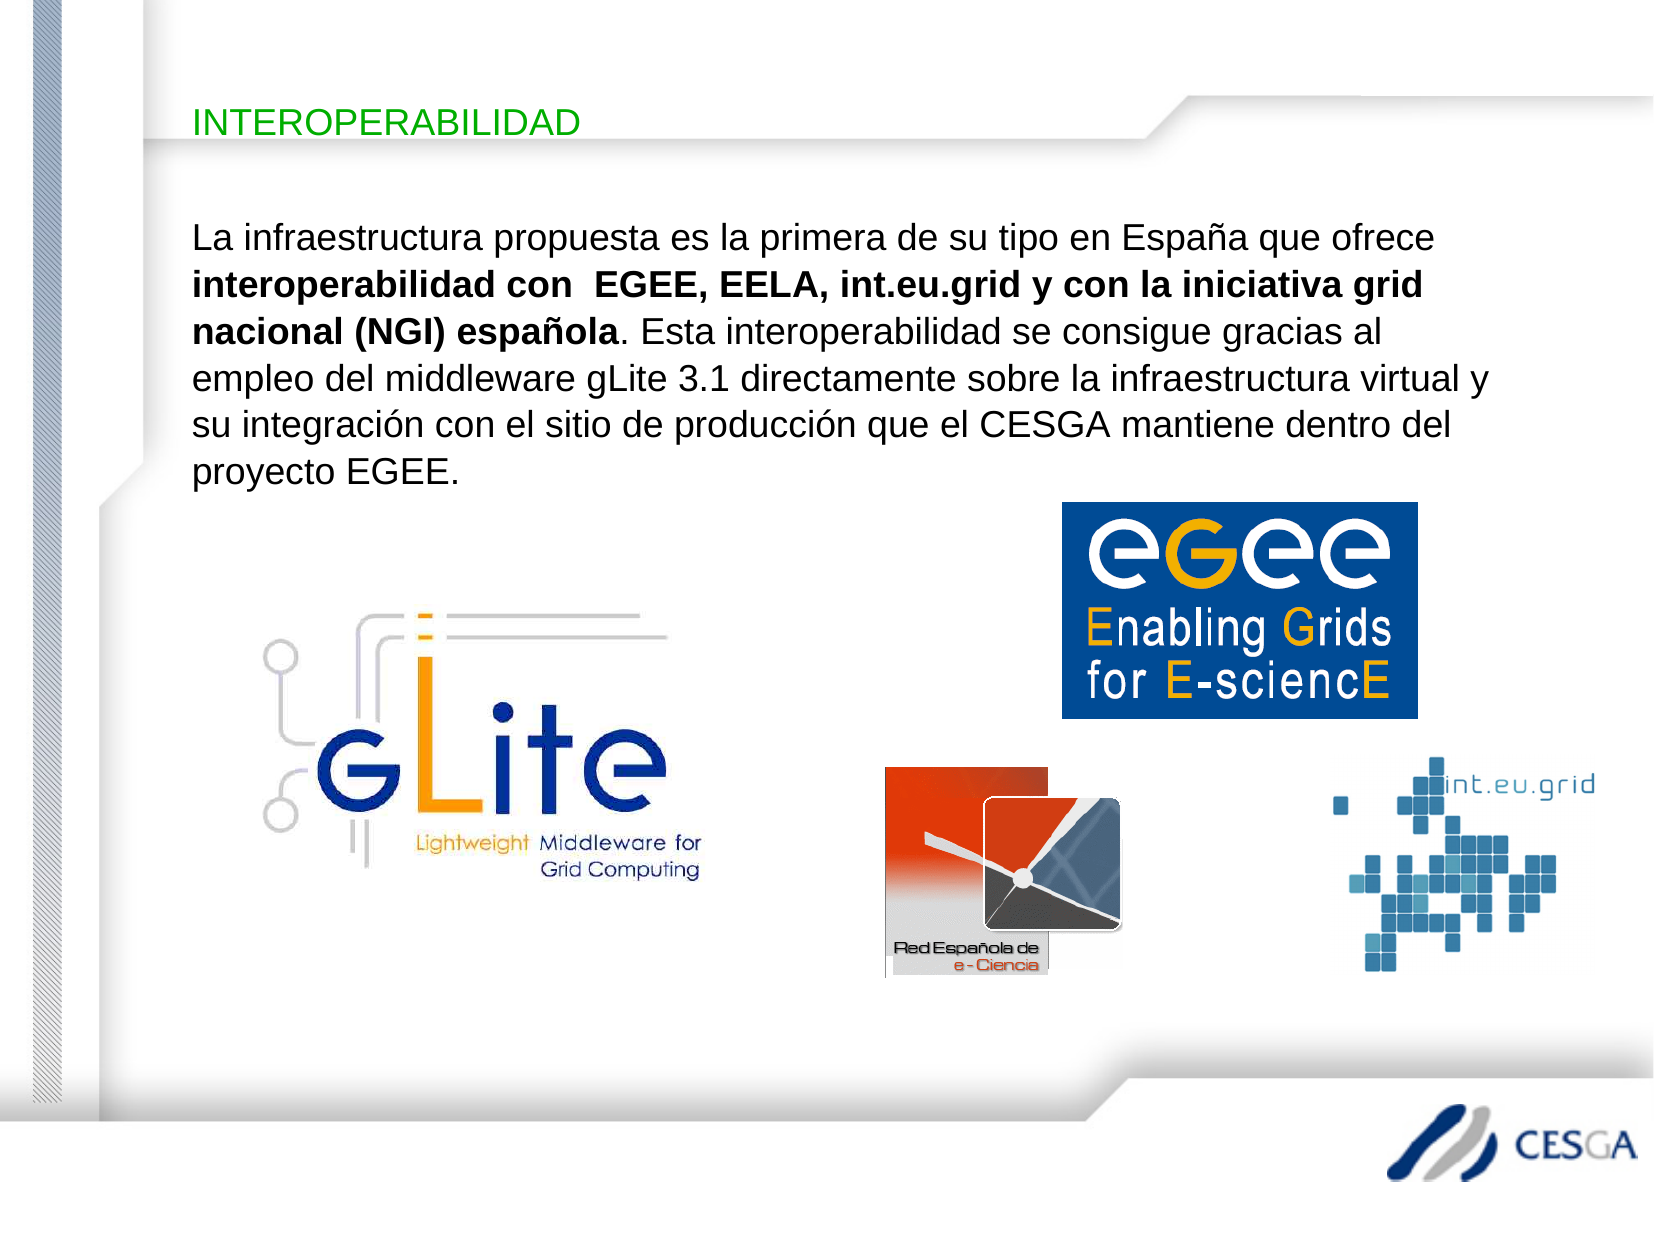

INTEROPERABILIDAD
La infraestructura propuesta es la primera de su tipo en España que ofrece interoperabilidad con EGEE, EELA, int.eu.grid y con la iniciativa grid nacional (NGI) española. Esta interoperabilidad se consigue gracias al empleo del middleware gLite 3.1 directamente sobre la infraestructura virtual y su integración con el sitio de producción que el CESGA mantiene dentro del proyecto EGEE.